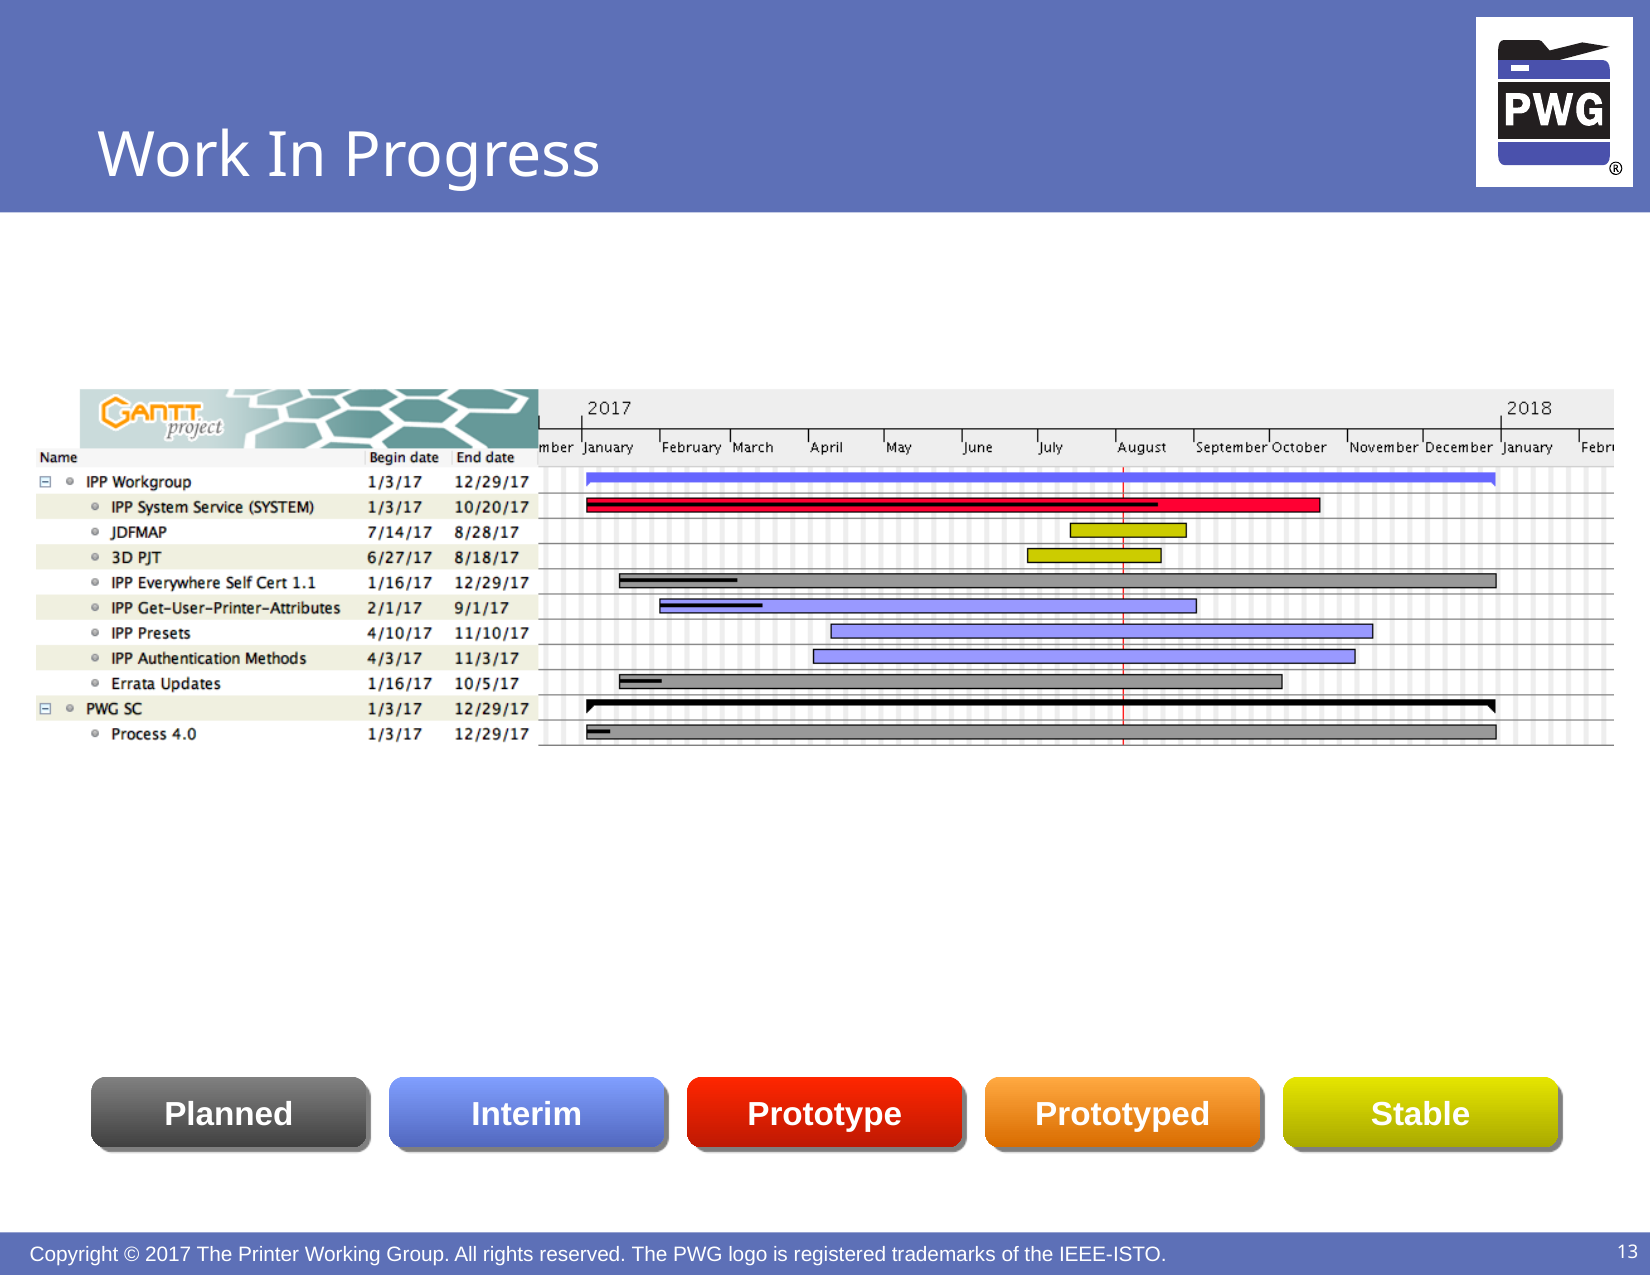

# Work In Progress
Planned
Interim
Prototype
Prototyped
Stable